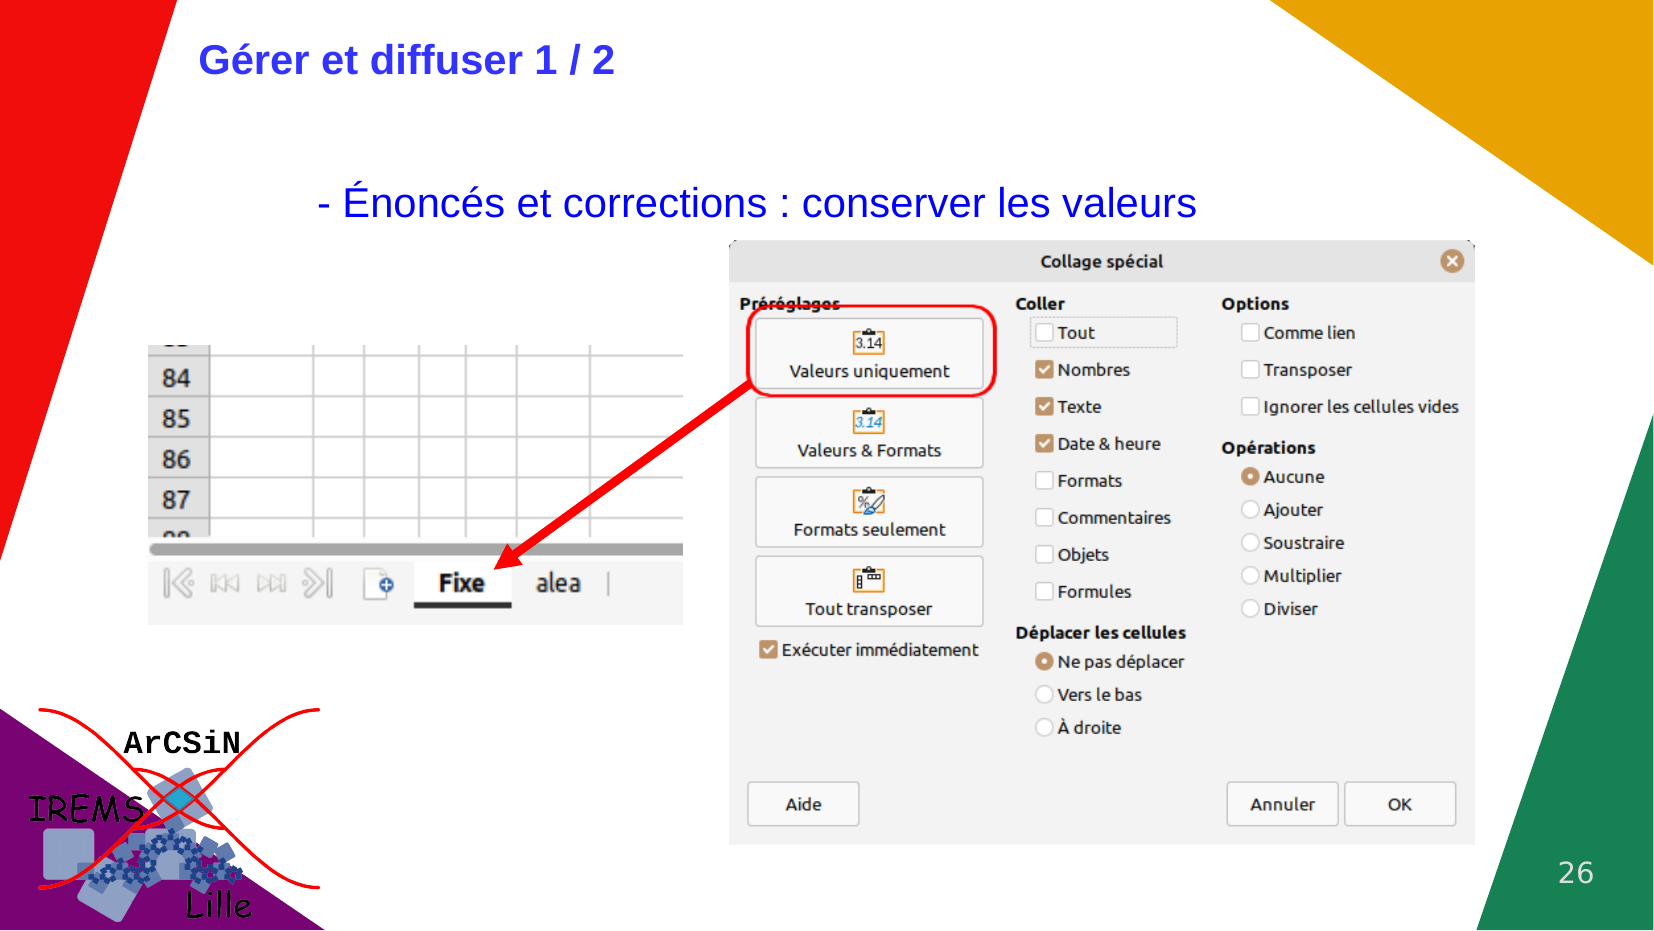

Gérer et diffuser 1 / 2
- Énoncés et corrections : conserver les valeurs
26